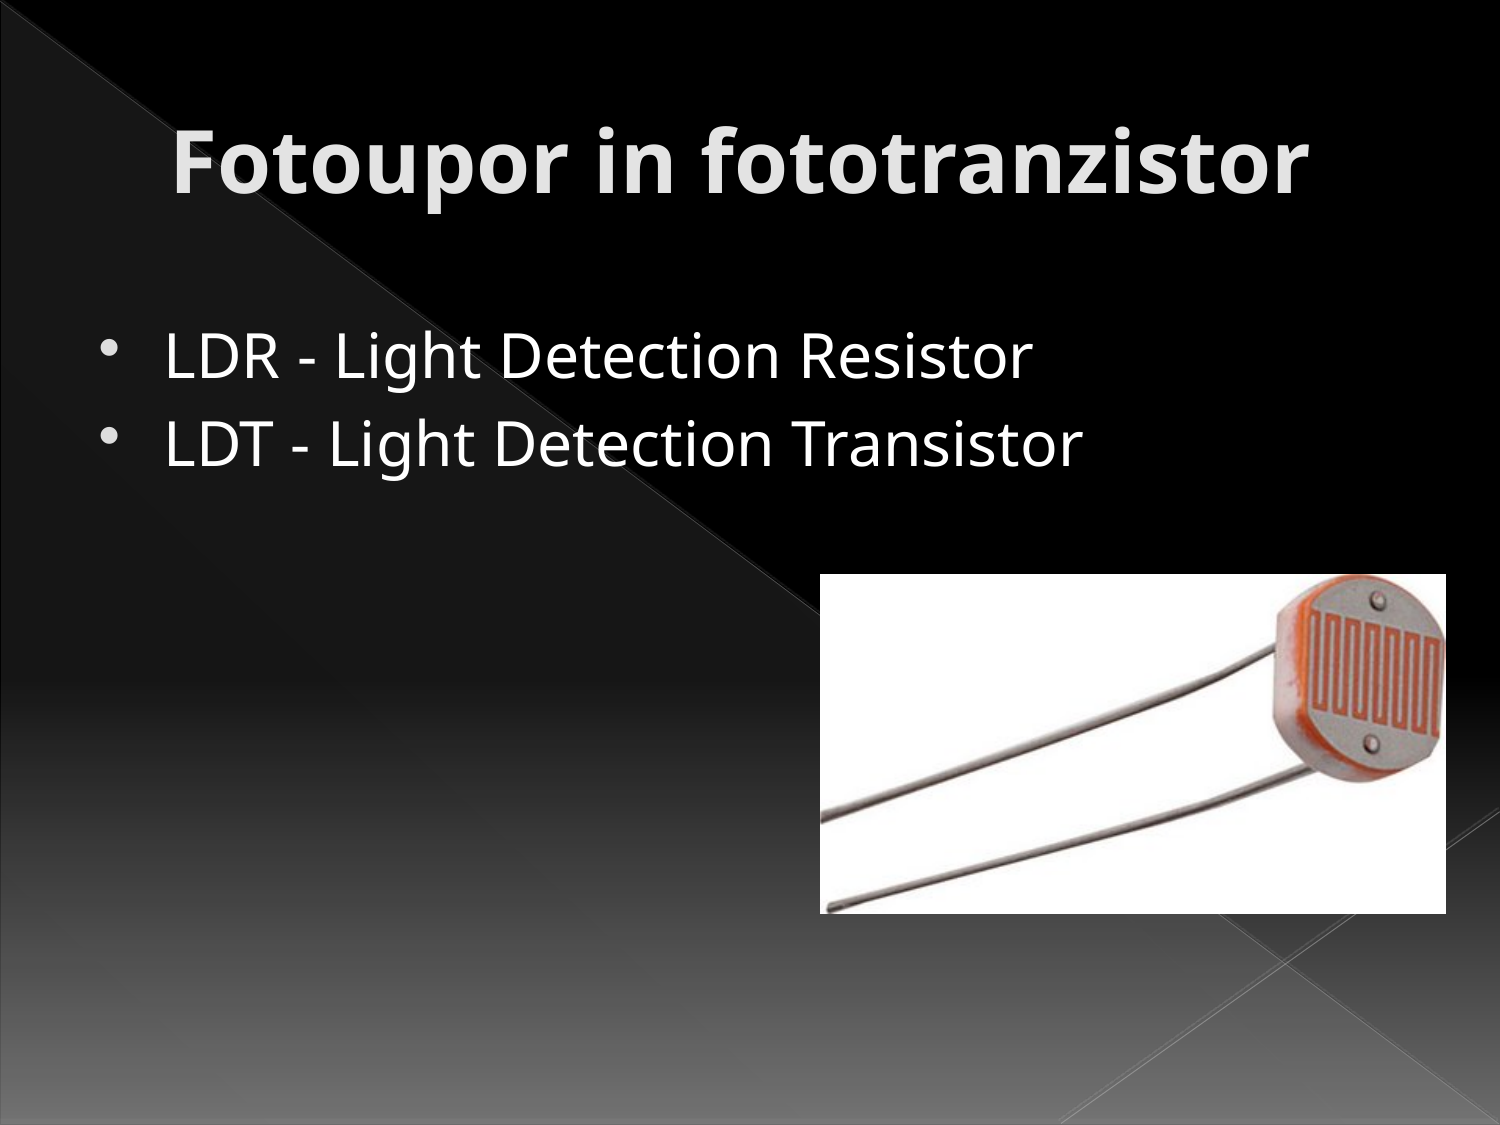

# Fotoupor in fototranzistor
LDR - Light Detection Resistor
LDT - Light Detection Transistor